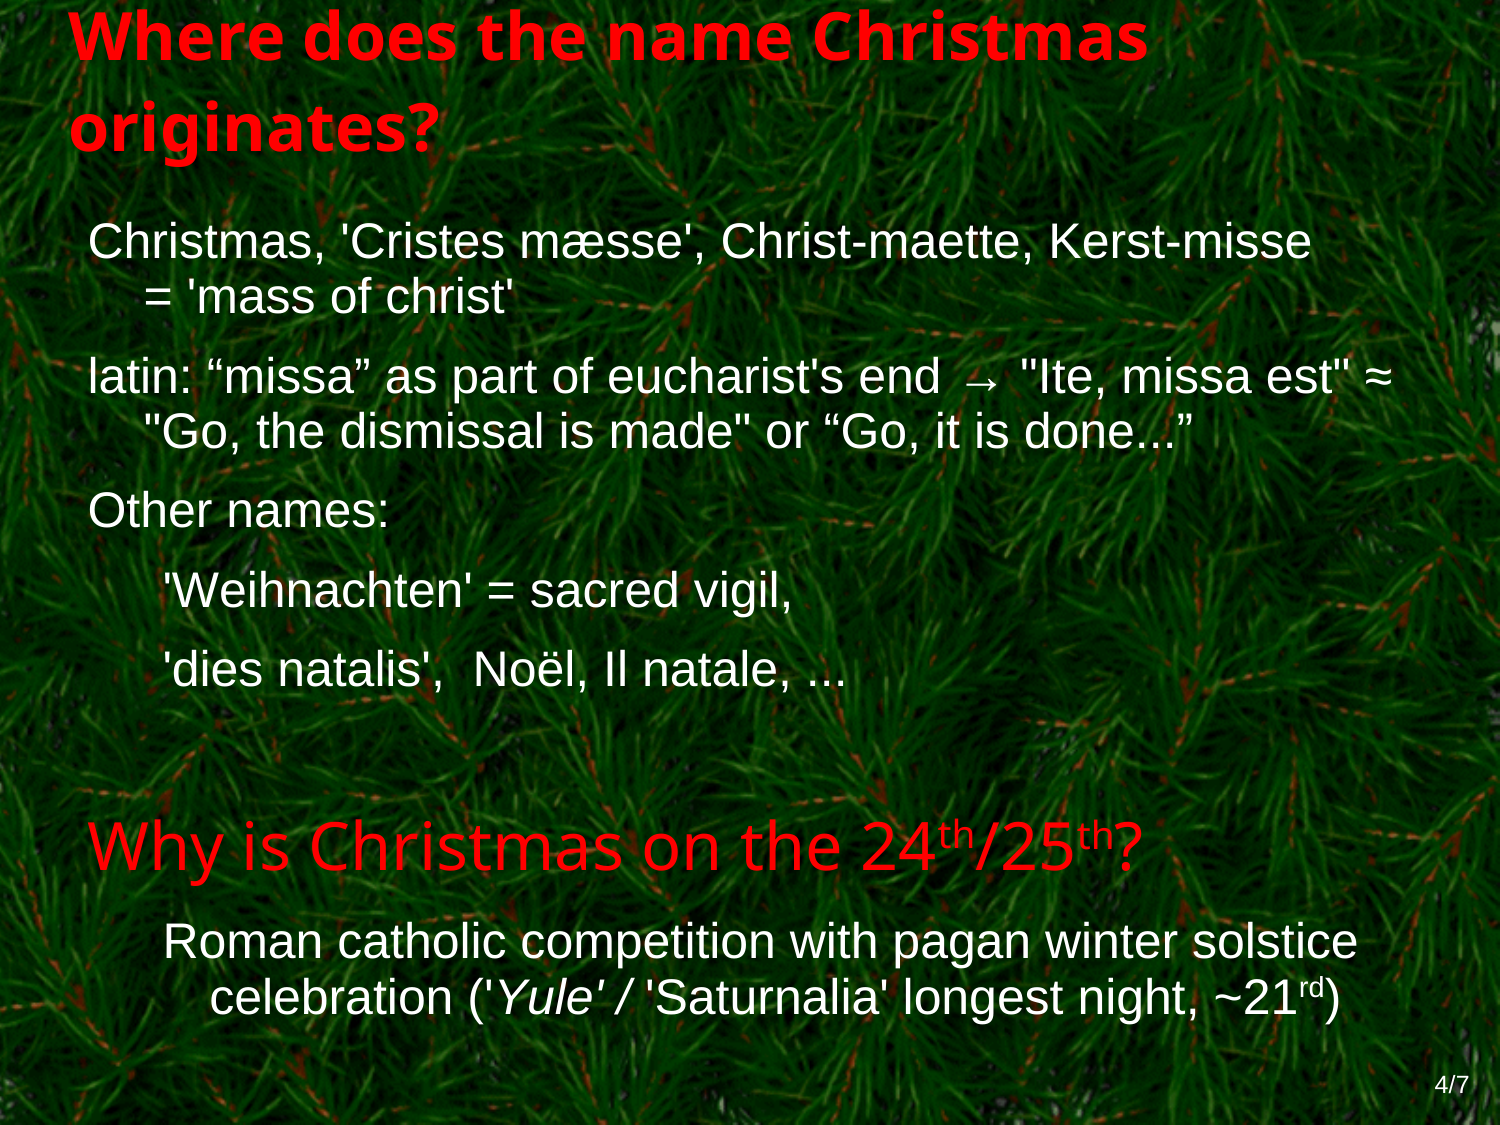

# Where does the name Christmas originates?
Christmas, 'Cristes mæsse', Christ-maette, Kerst-misse	= 'mass of christ'
latin: “missa” as part of eucharist's end → "Ite, missa est" ≈ "Go, the dismissal is made" or “Go, it is done...”
Other names:
'Weihnachten' = sacred vigil,
'dies natalis', Noël, Il natale, ...
Why is Christmas on the 24th/25th?
Roman catholic competition with pagan winter solstice celebration ('Yule' / 'Saturnalia' longest night, ~21rd)